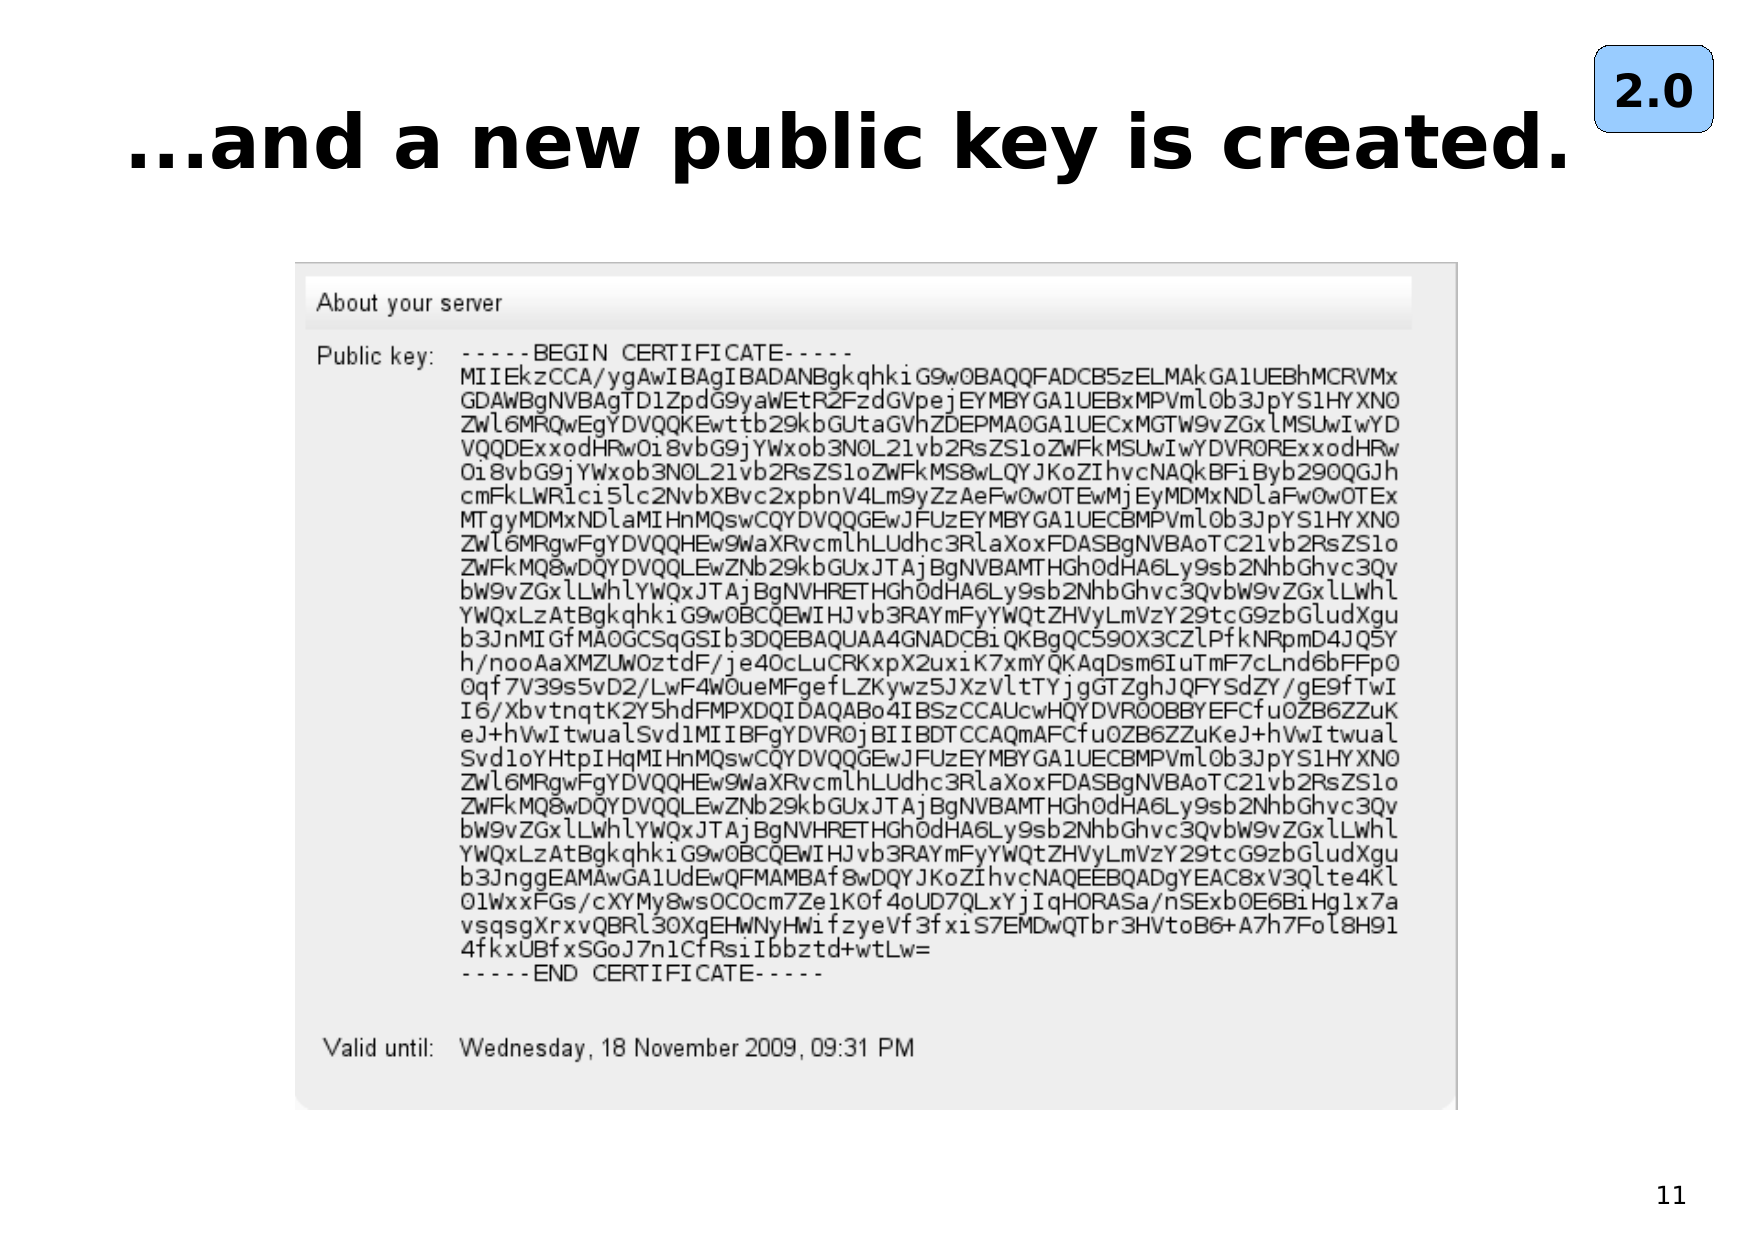

# ...and a new public key is created.
2.0
11